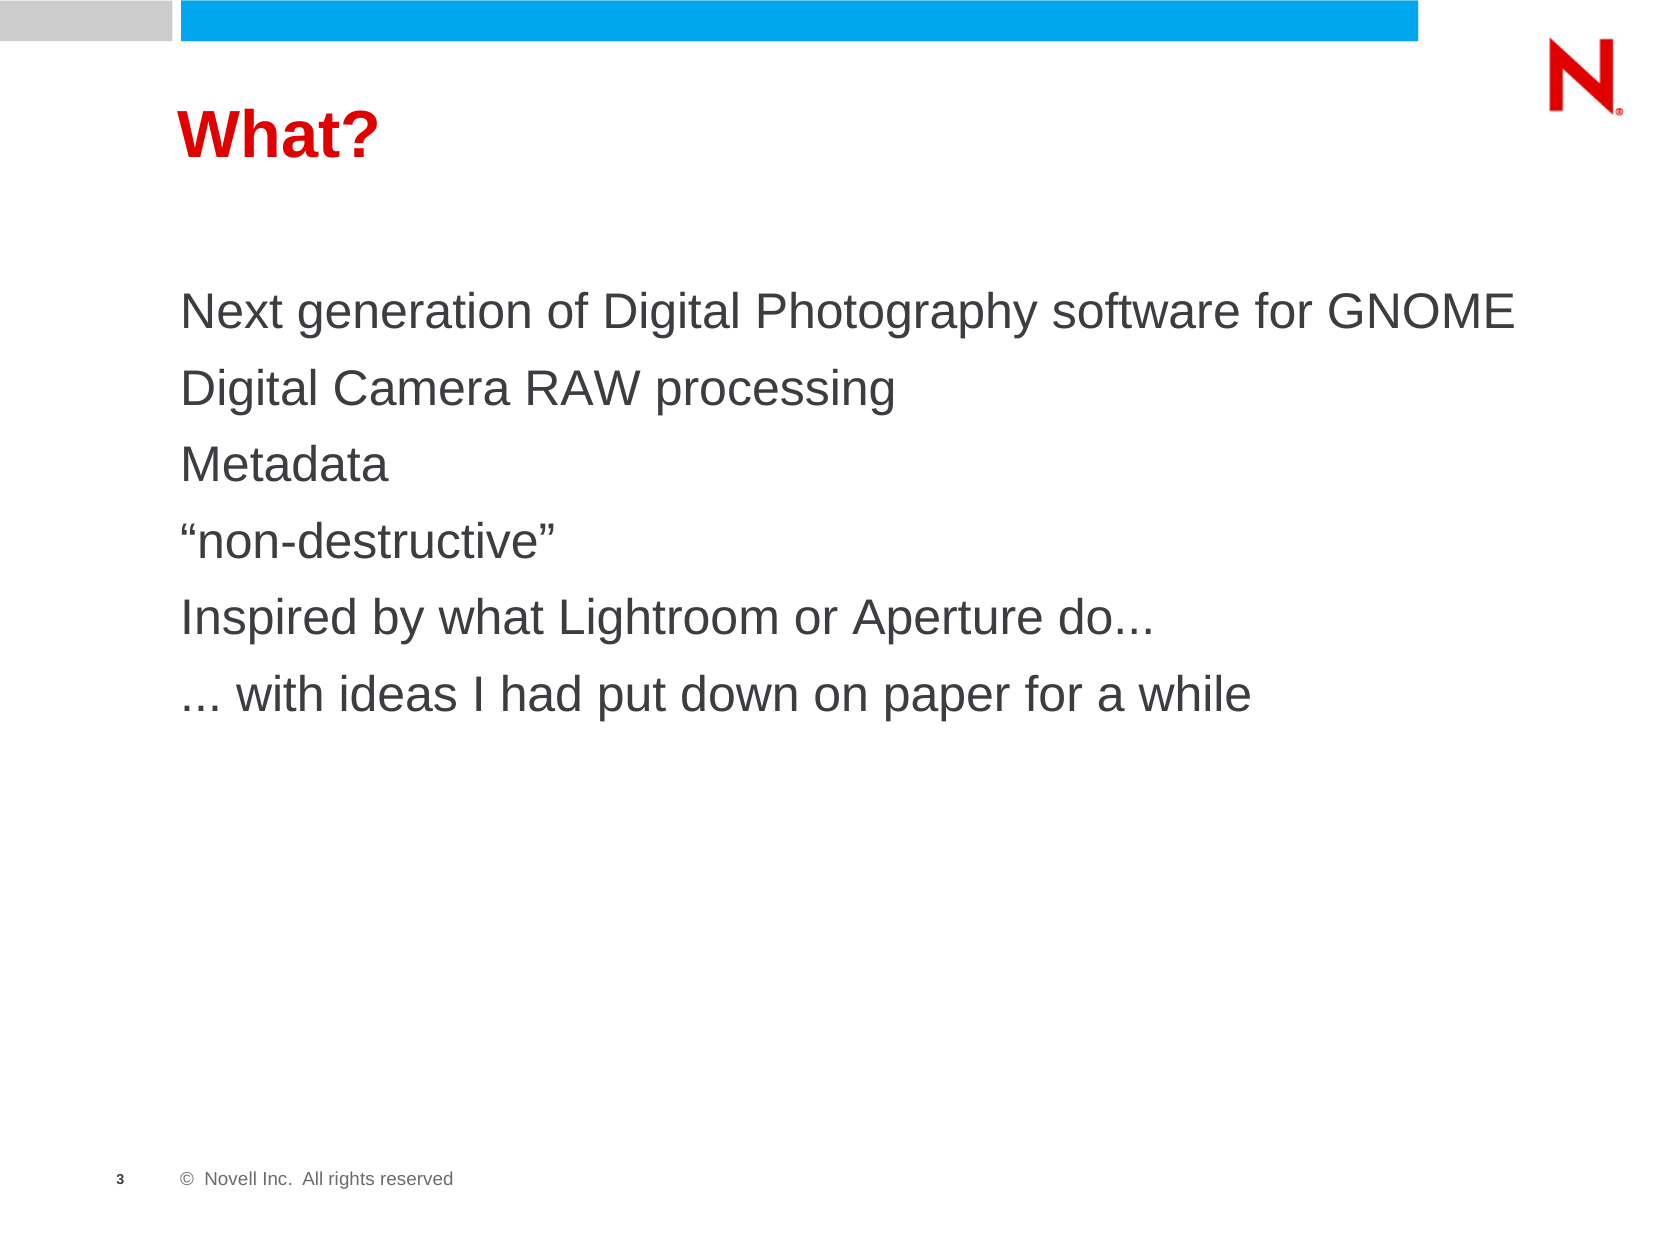

# What?
Next generation of Digital Photography software for GNOME
Digital Camera RAW processing
Metadata
“non-destructive”
Inspired by what Lightroom or Aperture do...
... with ideas I had put down on paper for a while